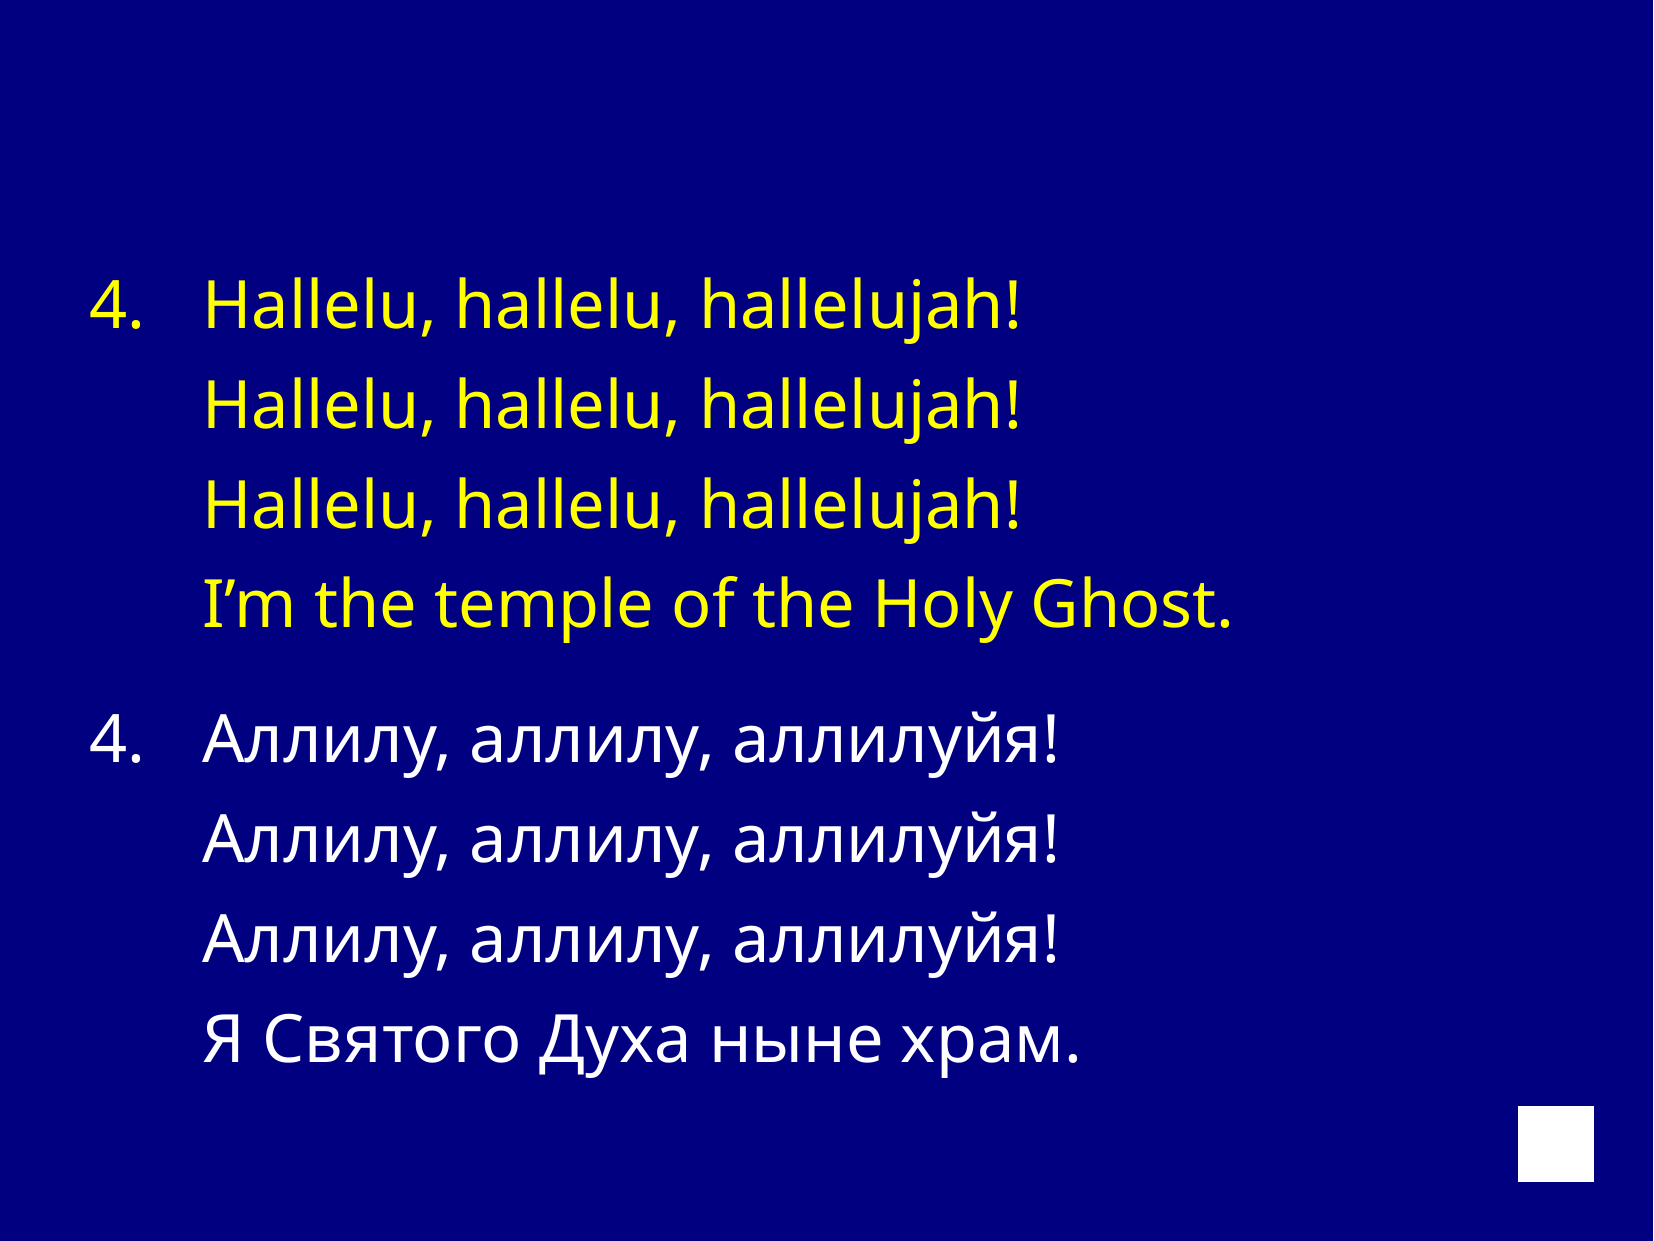

4.	Hallelu, hallelu, hallelujah!
	Hallelu, hallelu, hallelujah!
	Hallelu, hallelu, hallelujah!
	I’m the temple of the Holy Ghost.
4.	Аллилу, аллилу, аллилуйя!
	Аллилу, аллилу, аллилуйя!
	Аллилу, аллилу, аллилуйя!
	Я Святого Духа ныне храм.